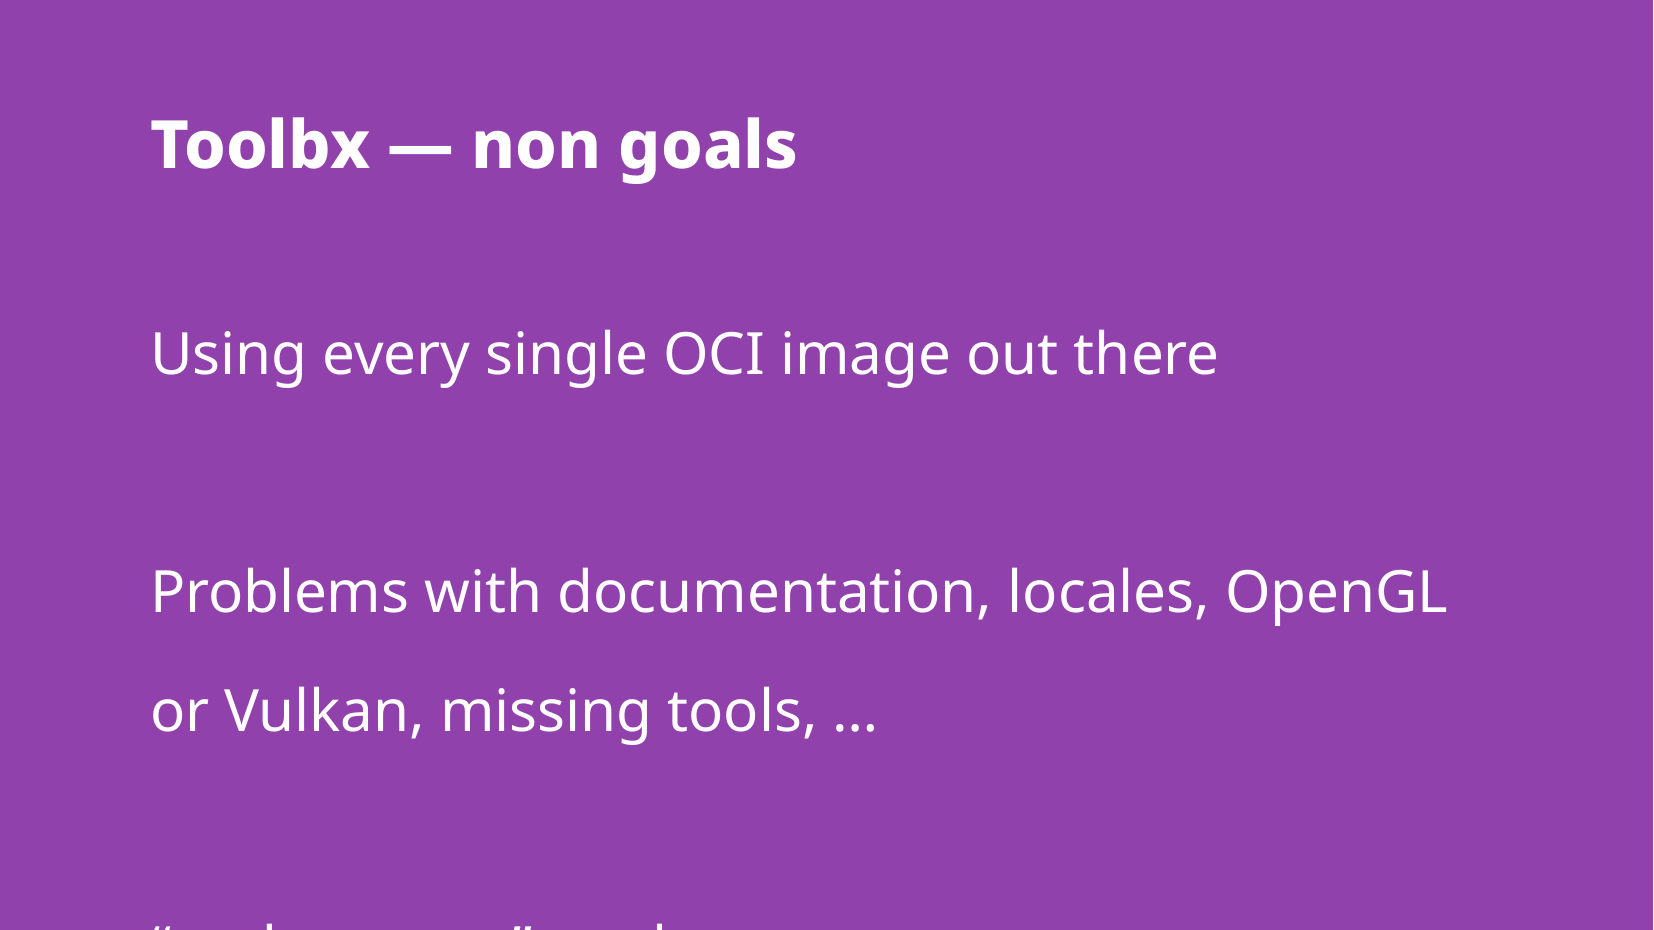

# Toolbx — non goals
Using every single OCI image out there
Problems with documentation, locales, OpenGL or Vulkan, missing tools, …
“podman run” works